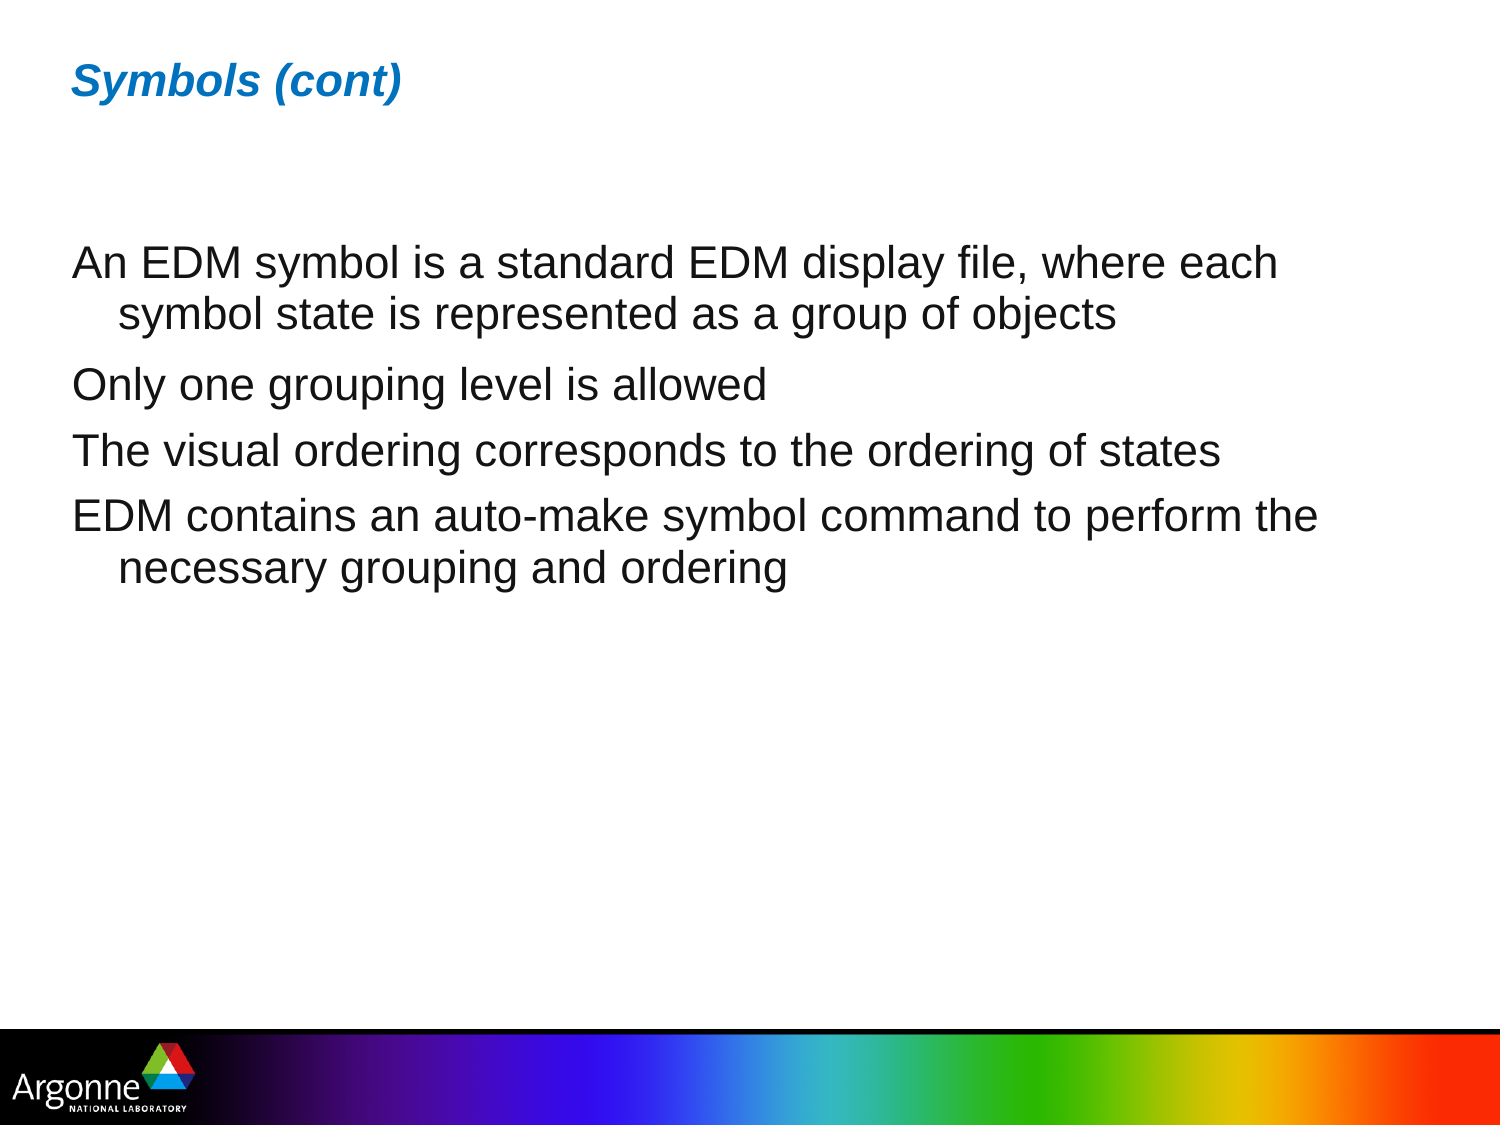

# Symbols (cont)
An EDM symbol is a standard EDM display file, where each symbol state is represented as a group of objects
Only one grouping level is allowed
The visual ordering corresponds to the ordering of states
EDM contains an auto-make symbol command to perform the necessary grouping and ordering